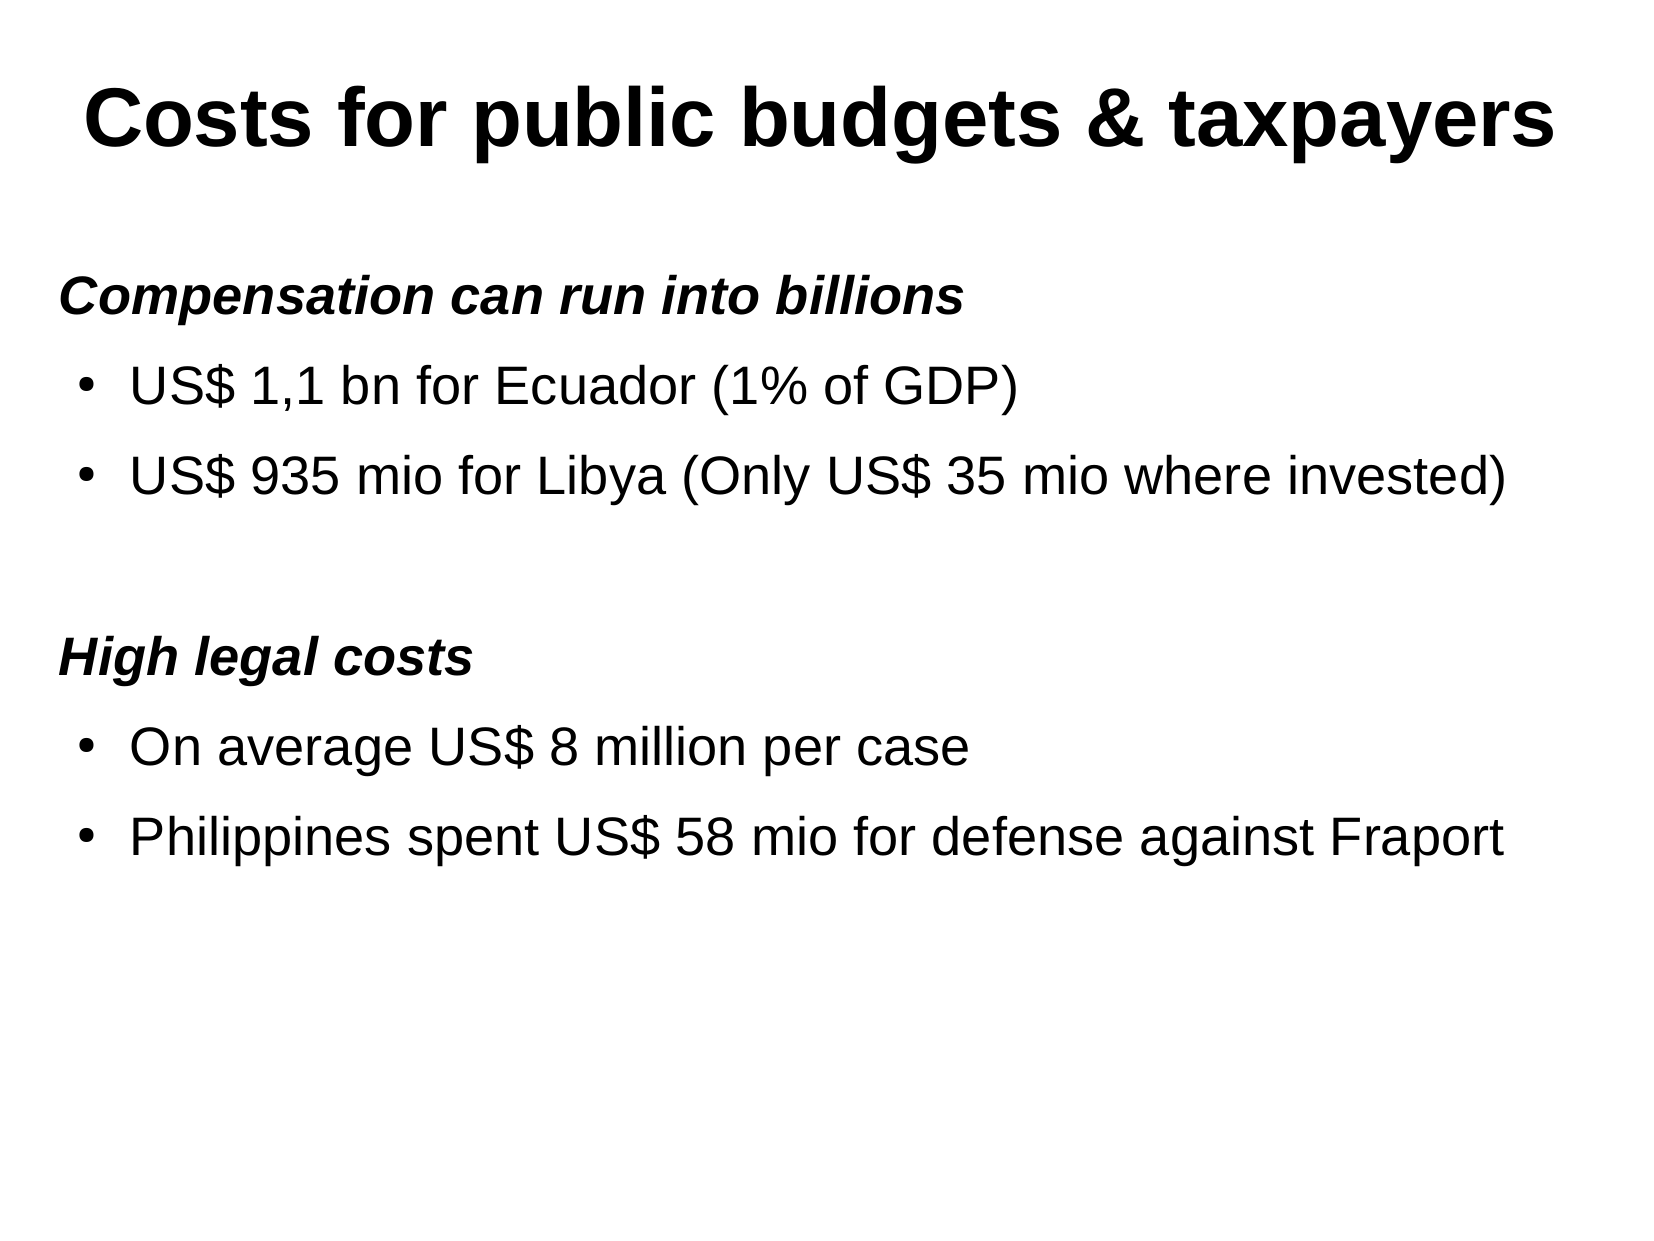

# Costs for public budgets & taxpayers
Compensation can run into billions
US$ 1,1 bn for Ecuador (1% of GDP)
US$ 935 mio for Libya (Only US$ 35 mio where invested)
High legal costs
On average US$ 8 million per case
Philippines spent US$ 58 mio for defense against Fraport